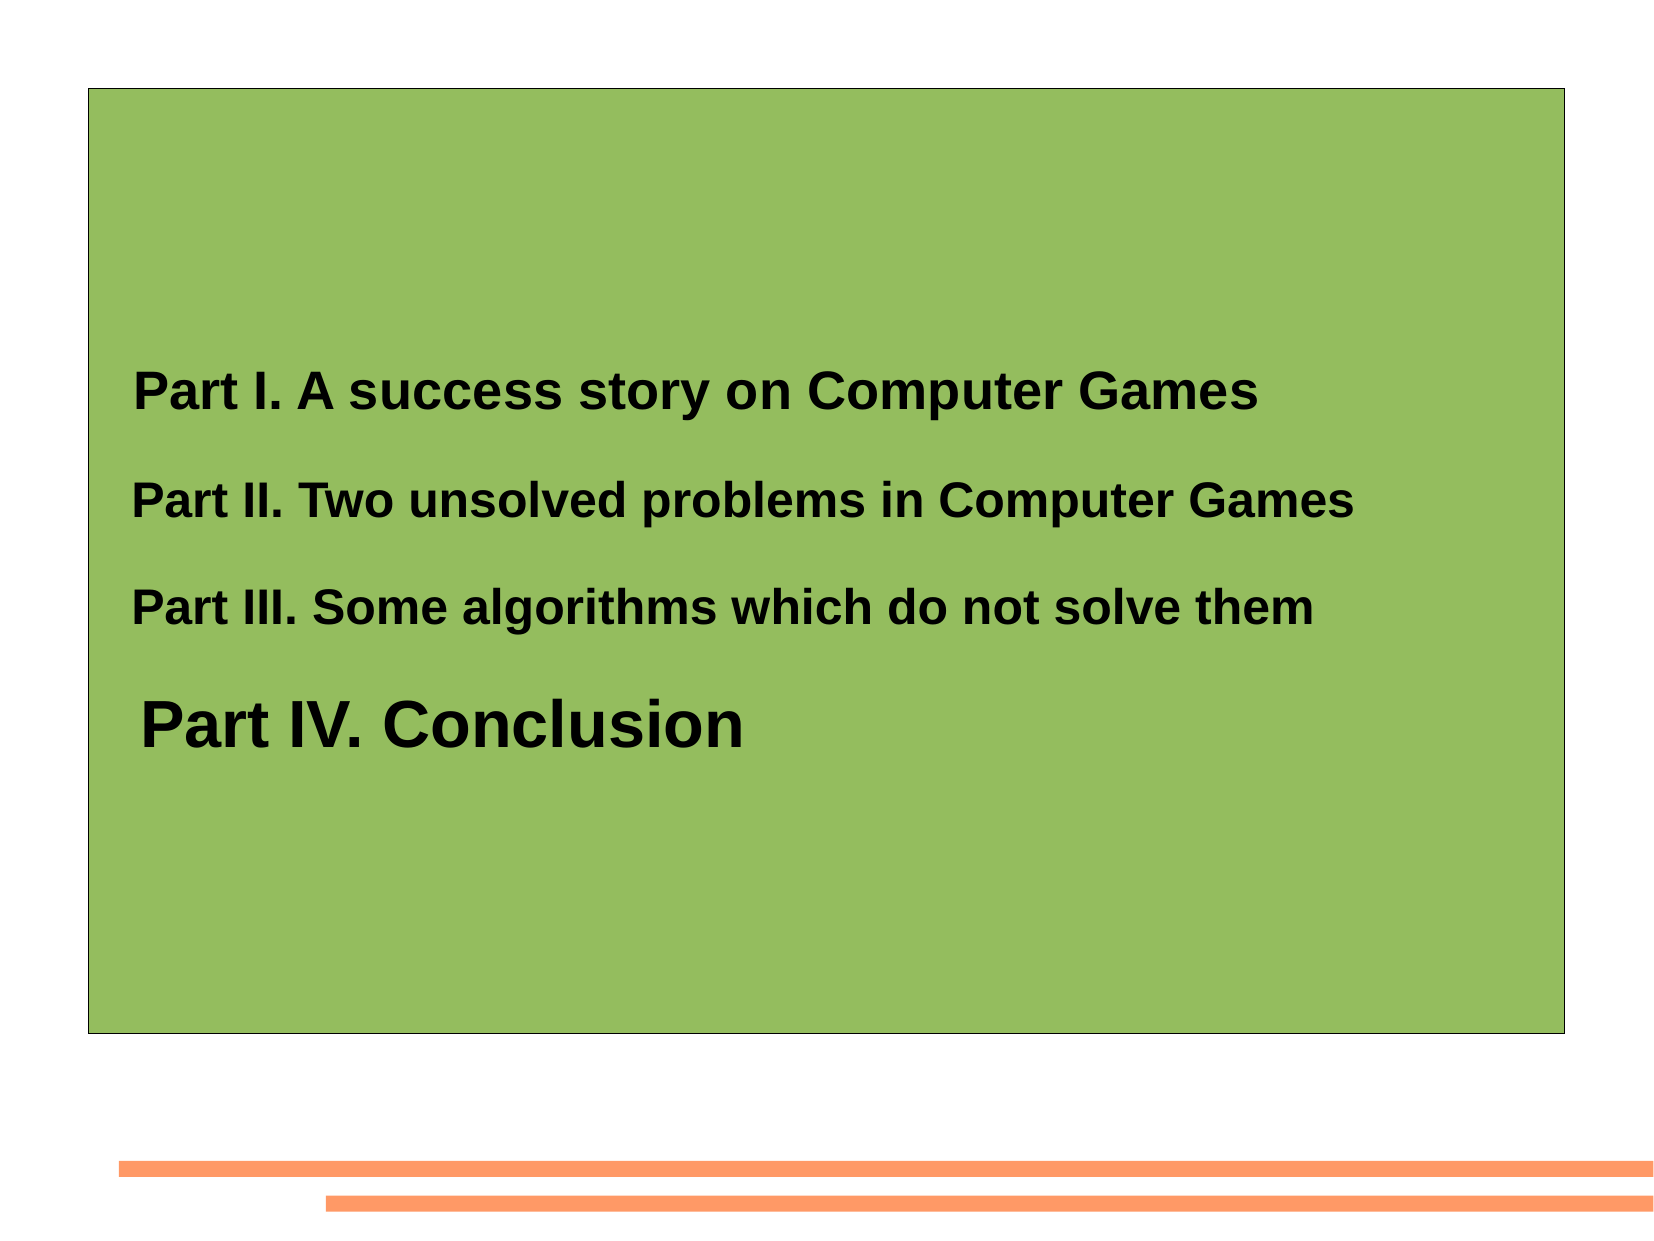

Part I. A success story on Computer Games
 Part II. Two unsolved problems in Computer Games
 Part III. Some algorithms which do not solve them
 Part IV. Conclusion